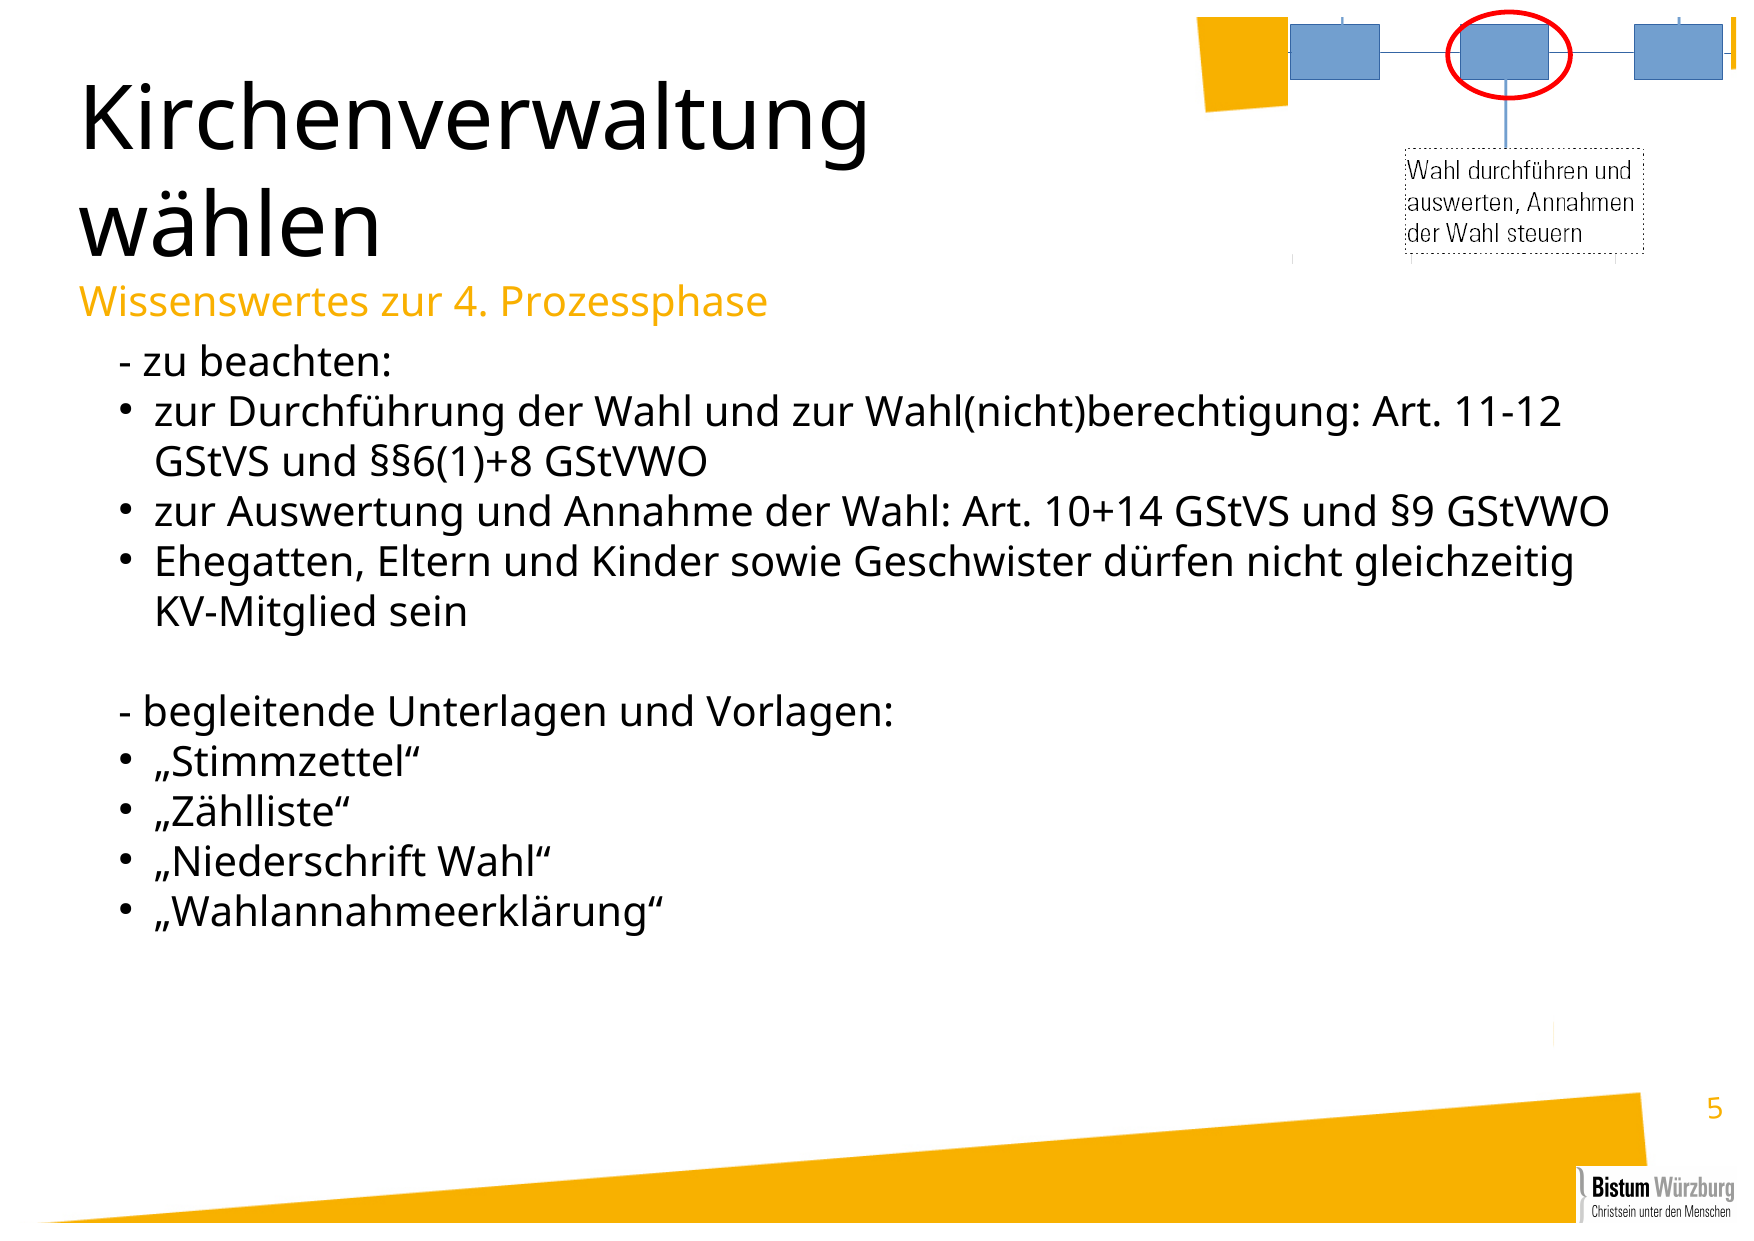

# Kirchenverwaltung wählen Wissenswertes zur 4. Prozessphase
- zu beachten:
zur Durchführung der Wahl und zur Wahl(nicht)berechtigung: Art. 11-12 GStVS und §§6(1)+8 GStVWO
zur Auswertung und Annahme der Wahl: Art. 10+14 GStVS und §9 GStVWO
Ehegatten, Eltern und Kinder sowie Geschwister dürfen nicht gleichzeitig KV-Mitglied sein
- begleitende Unterlagen und Vorlagen:
„Stimmzettel“
„Zählliste“
„Niederschrift Wahl“
„Wahlannahmeerklärung“